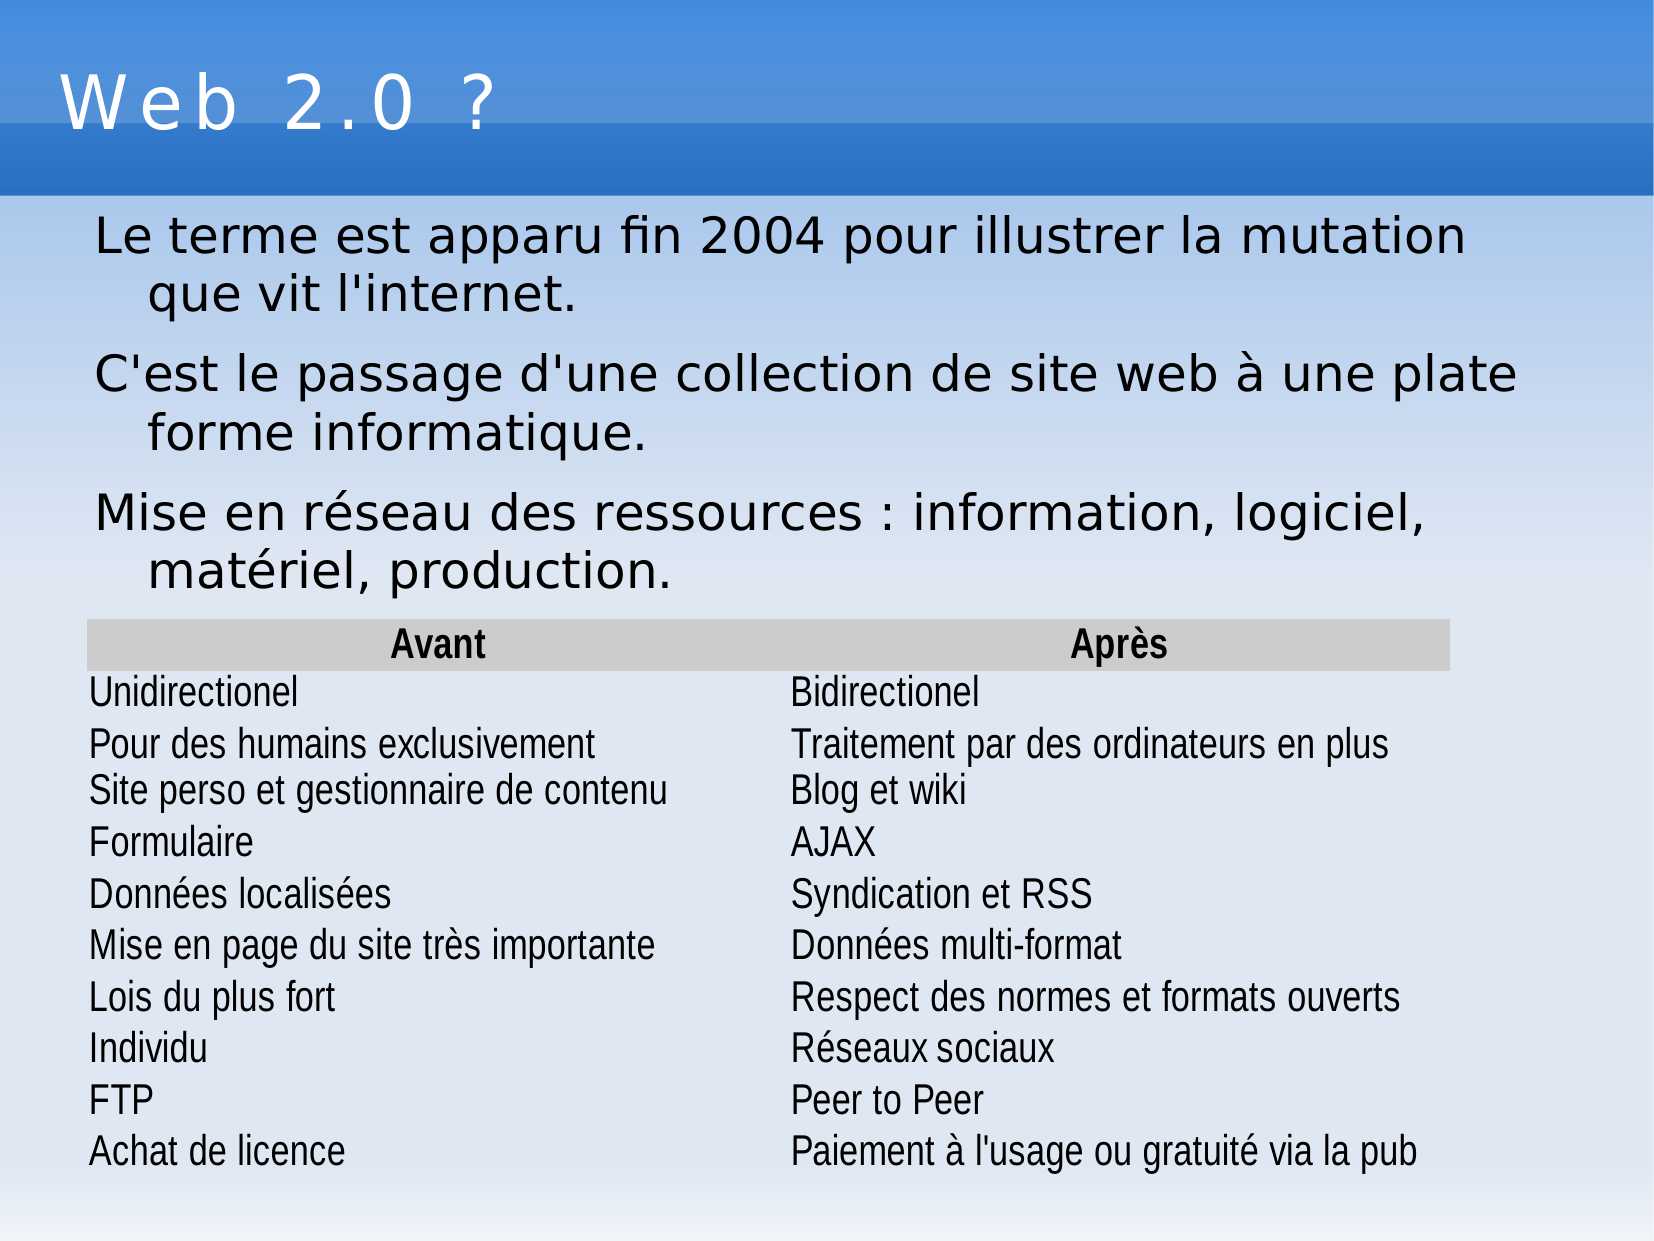

# Web 2.0 ?
Le terme est apparu fin 2004 pour illustrer la mutation que vit l'internet.
C'est le passage d'une collection de site web à une plate forme informatique.
Mise en réseau des ressources : information, logiciel, matériel, production.